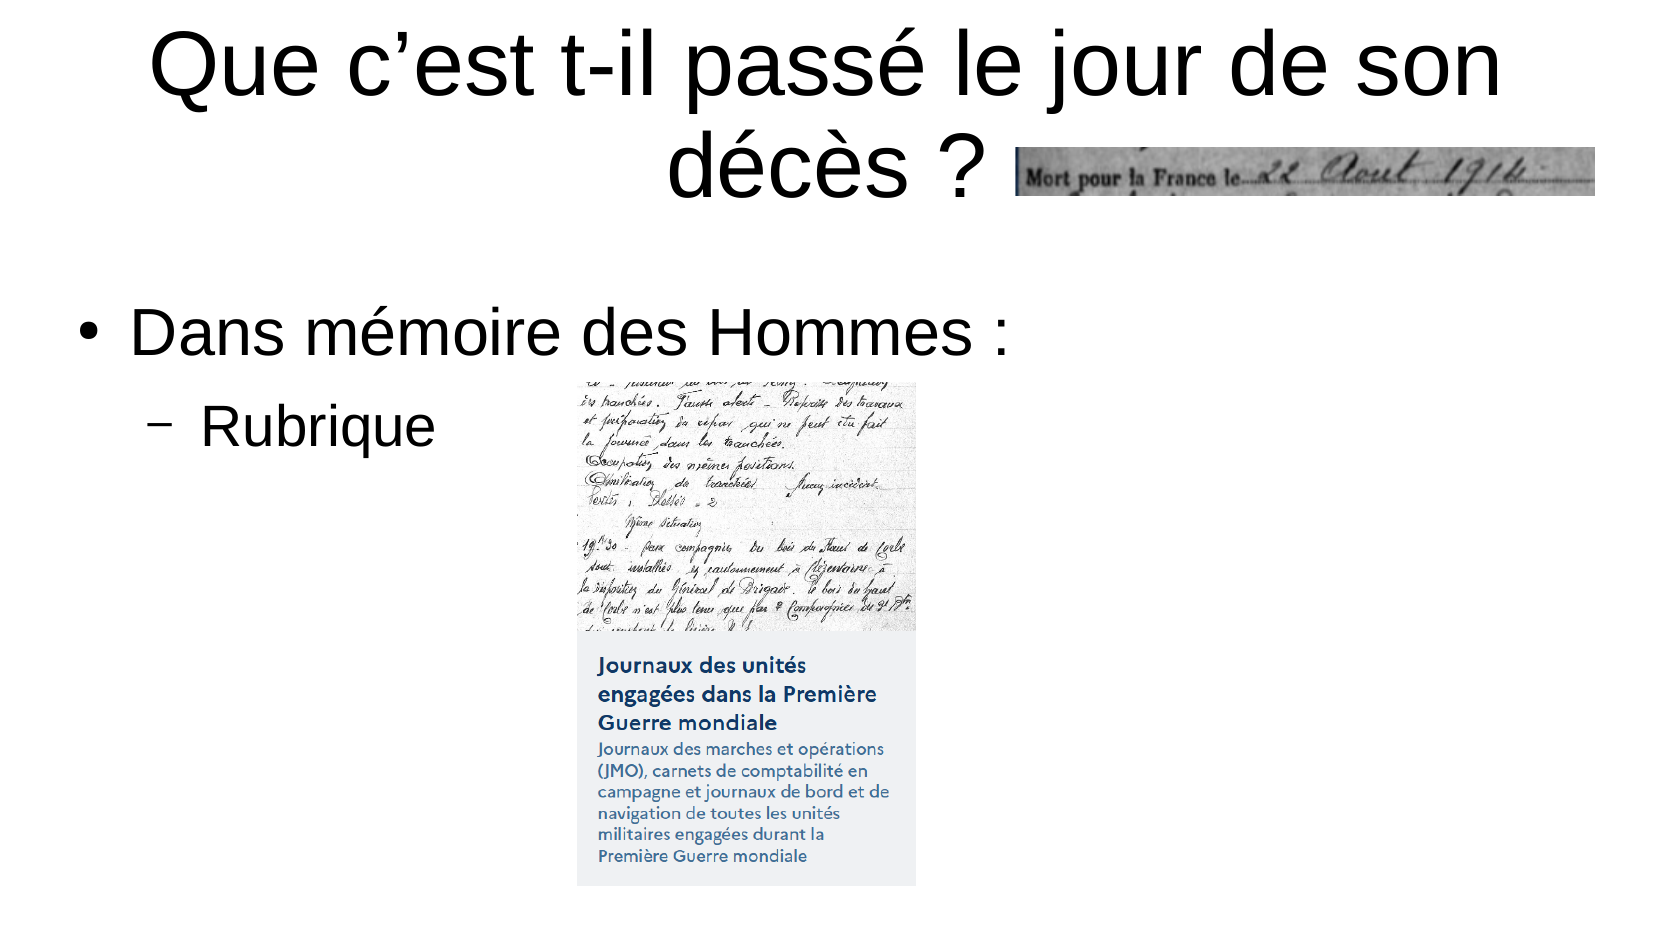

# Que c’est t-il passé le jour de son décès ?
Dans mémoire des Hommes :
Rubrique